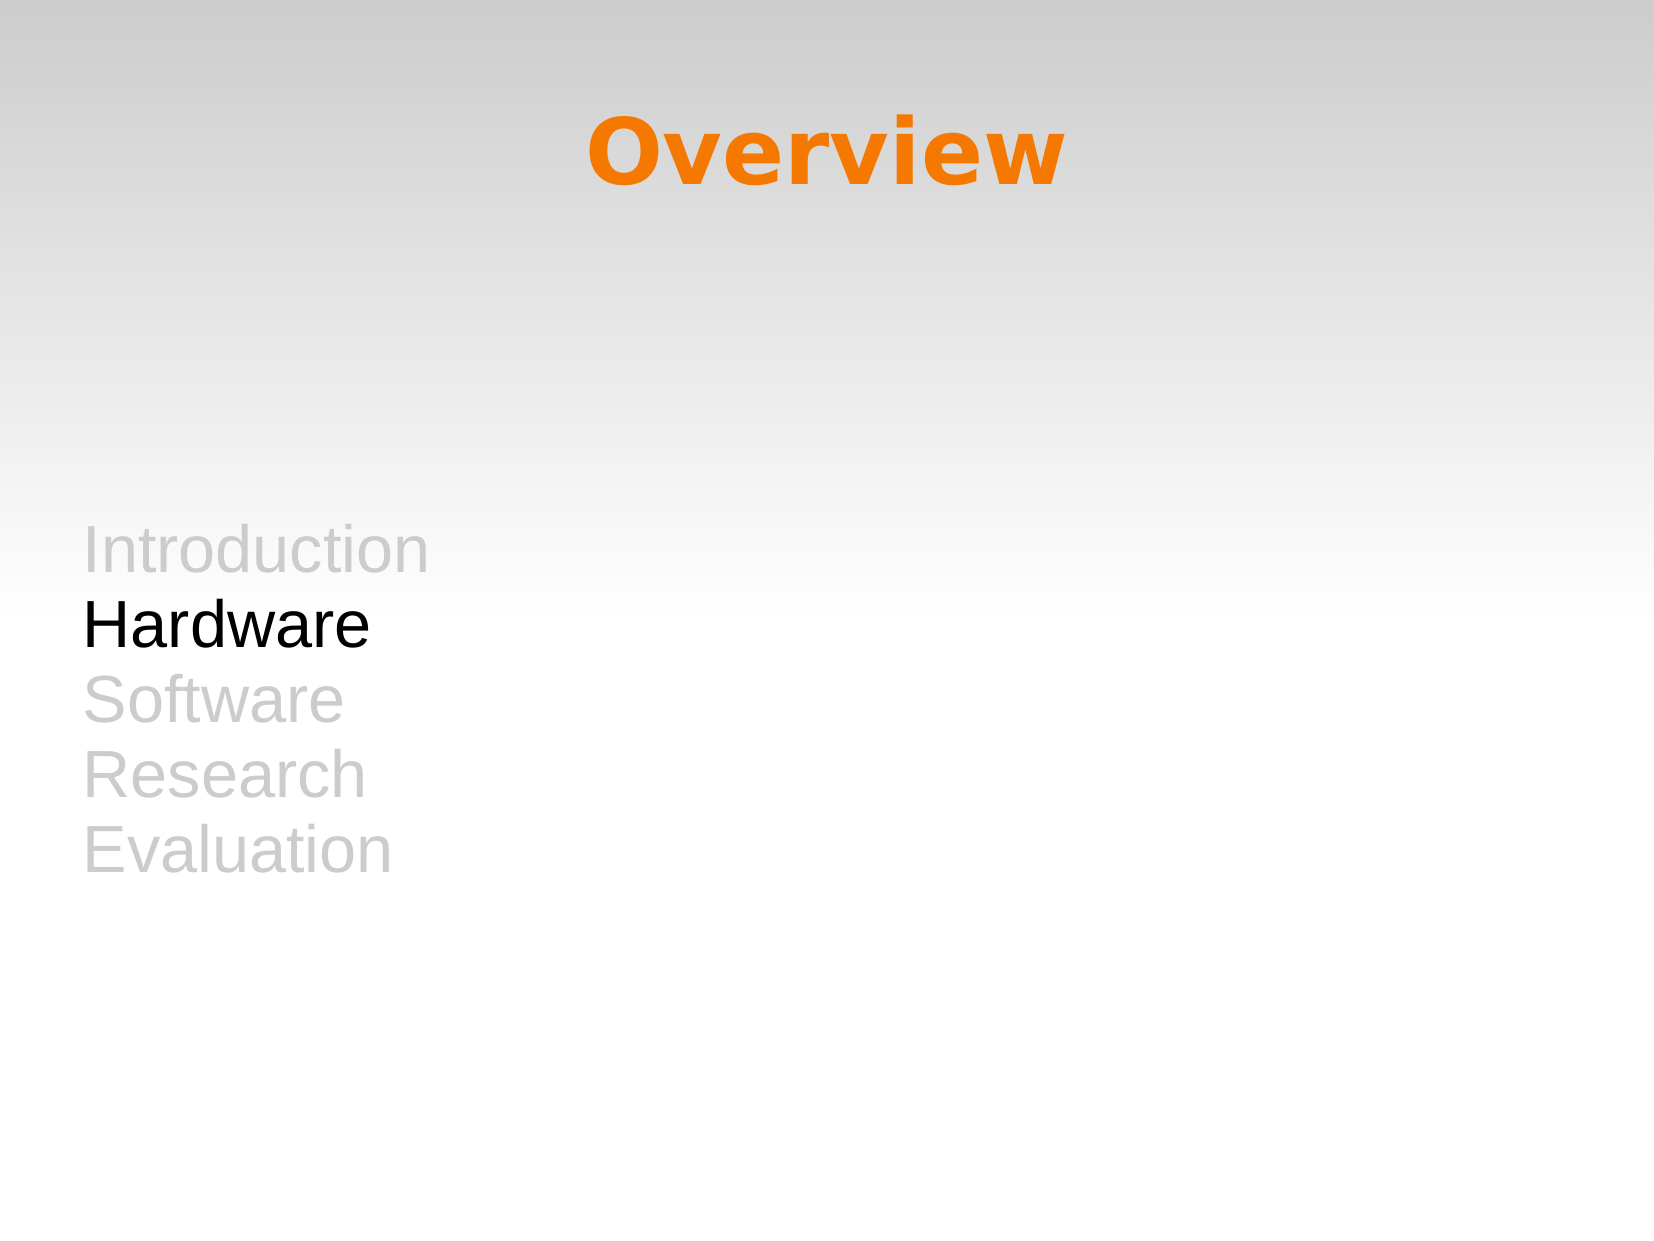

# Overview
Introduction
Hardware
Software
Research
Evaluation